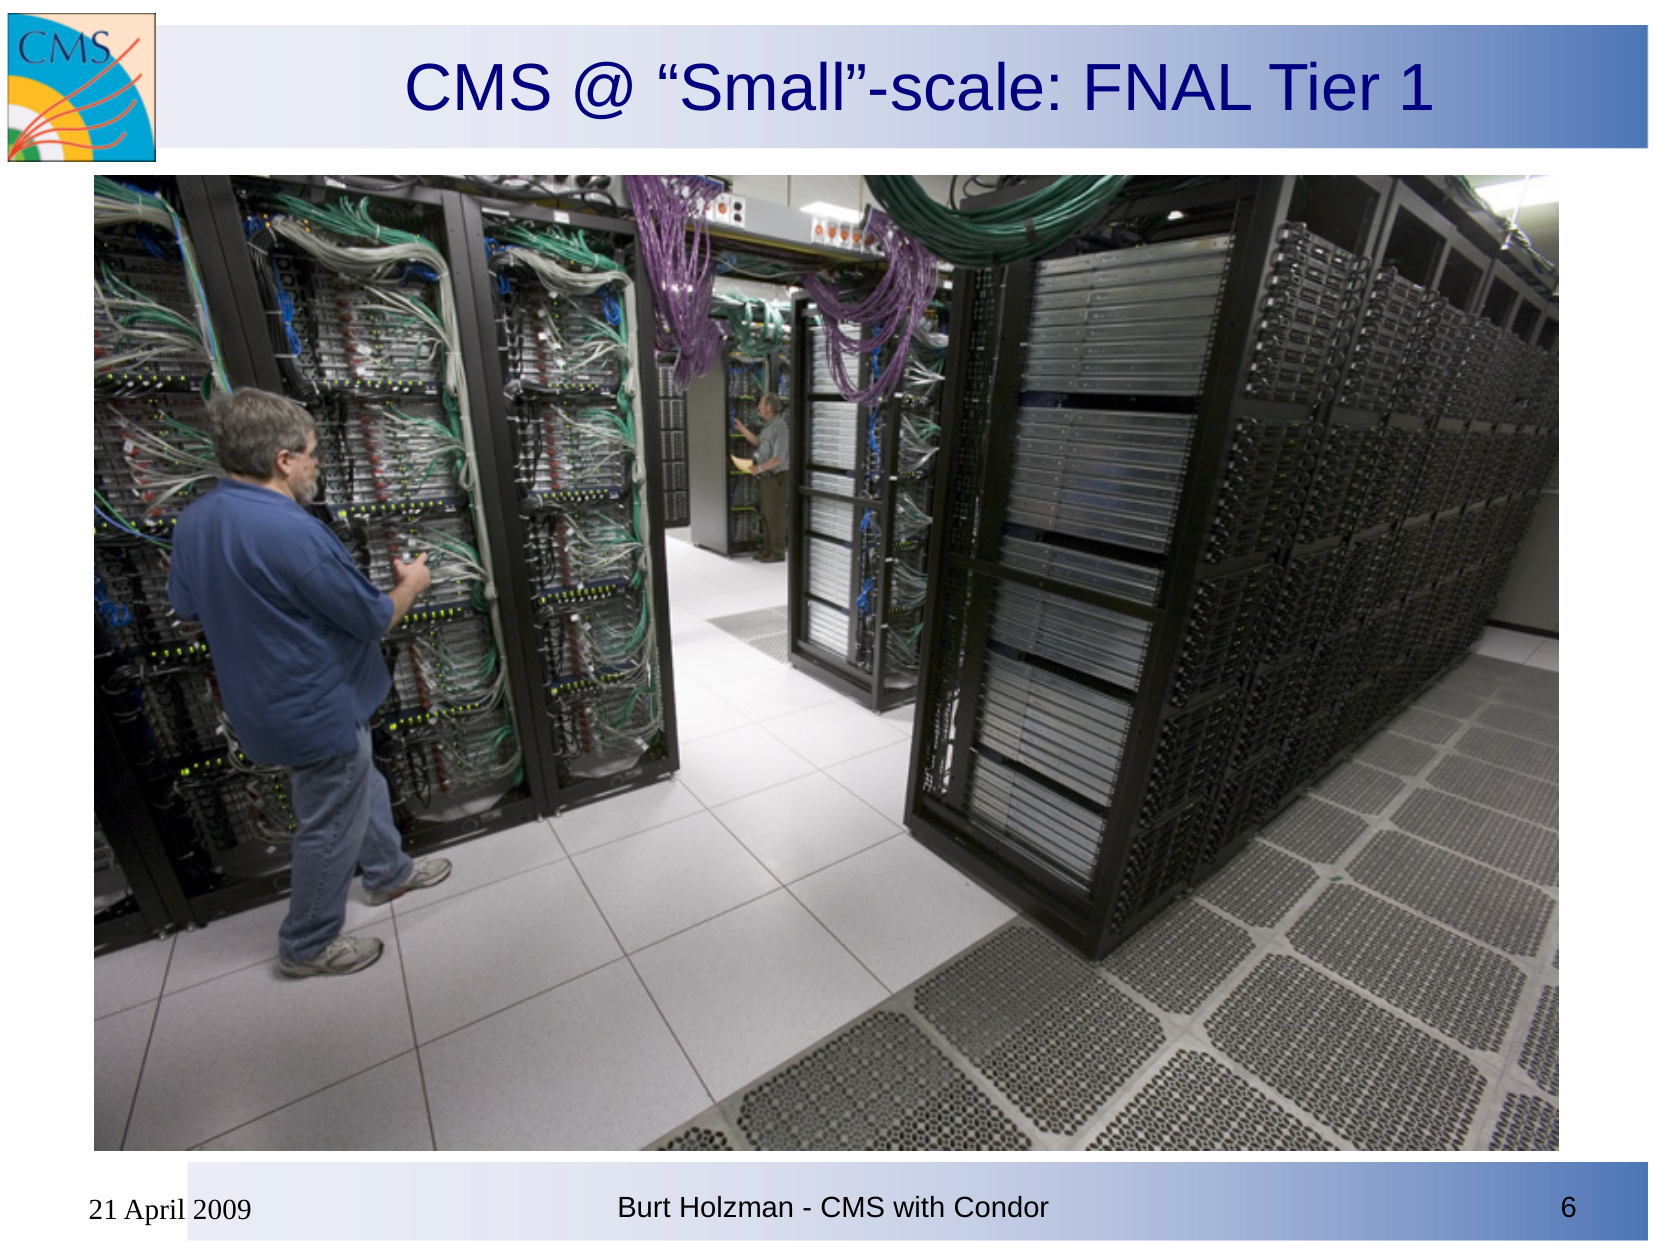

# CMS @ “Small”-scale: FNAL Tier 1
Burt Holzman - CMS with Condor
6
21 April 2009